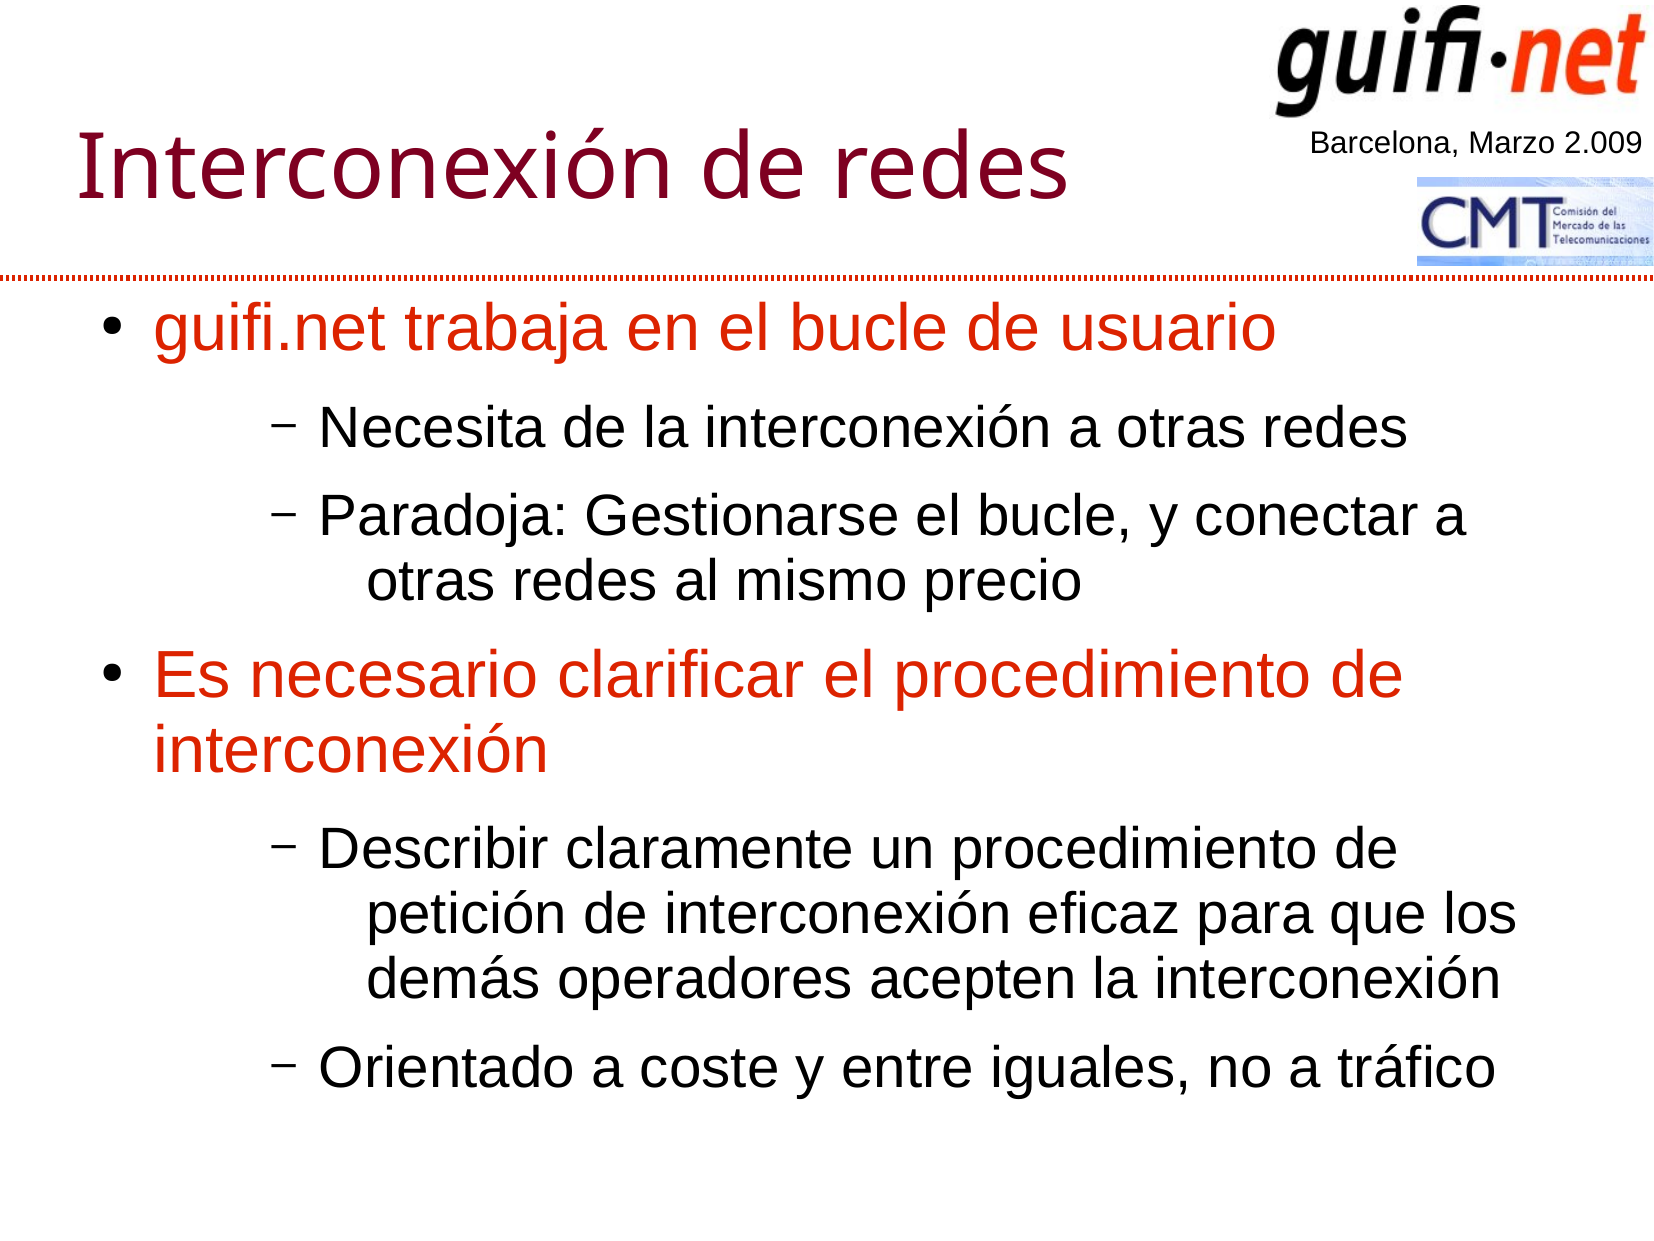

# Interconexión de redes
guifi.net trabaja en el bucle de usuario
Necesita de la interconexión a otras redes
Paradoja: Gestionarse el bucle, y conectar a otras redes al mismo precio
Es necesario clarificar el procedimiento de interconexión
Describir claramente un procedimiento de petición de interconexión eficaz para que los demás operadores acepten la interconexión
Orientado a coste y entre iguales, no a tráfico